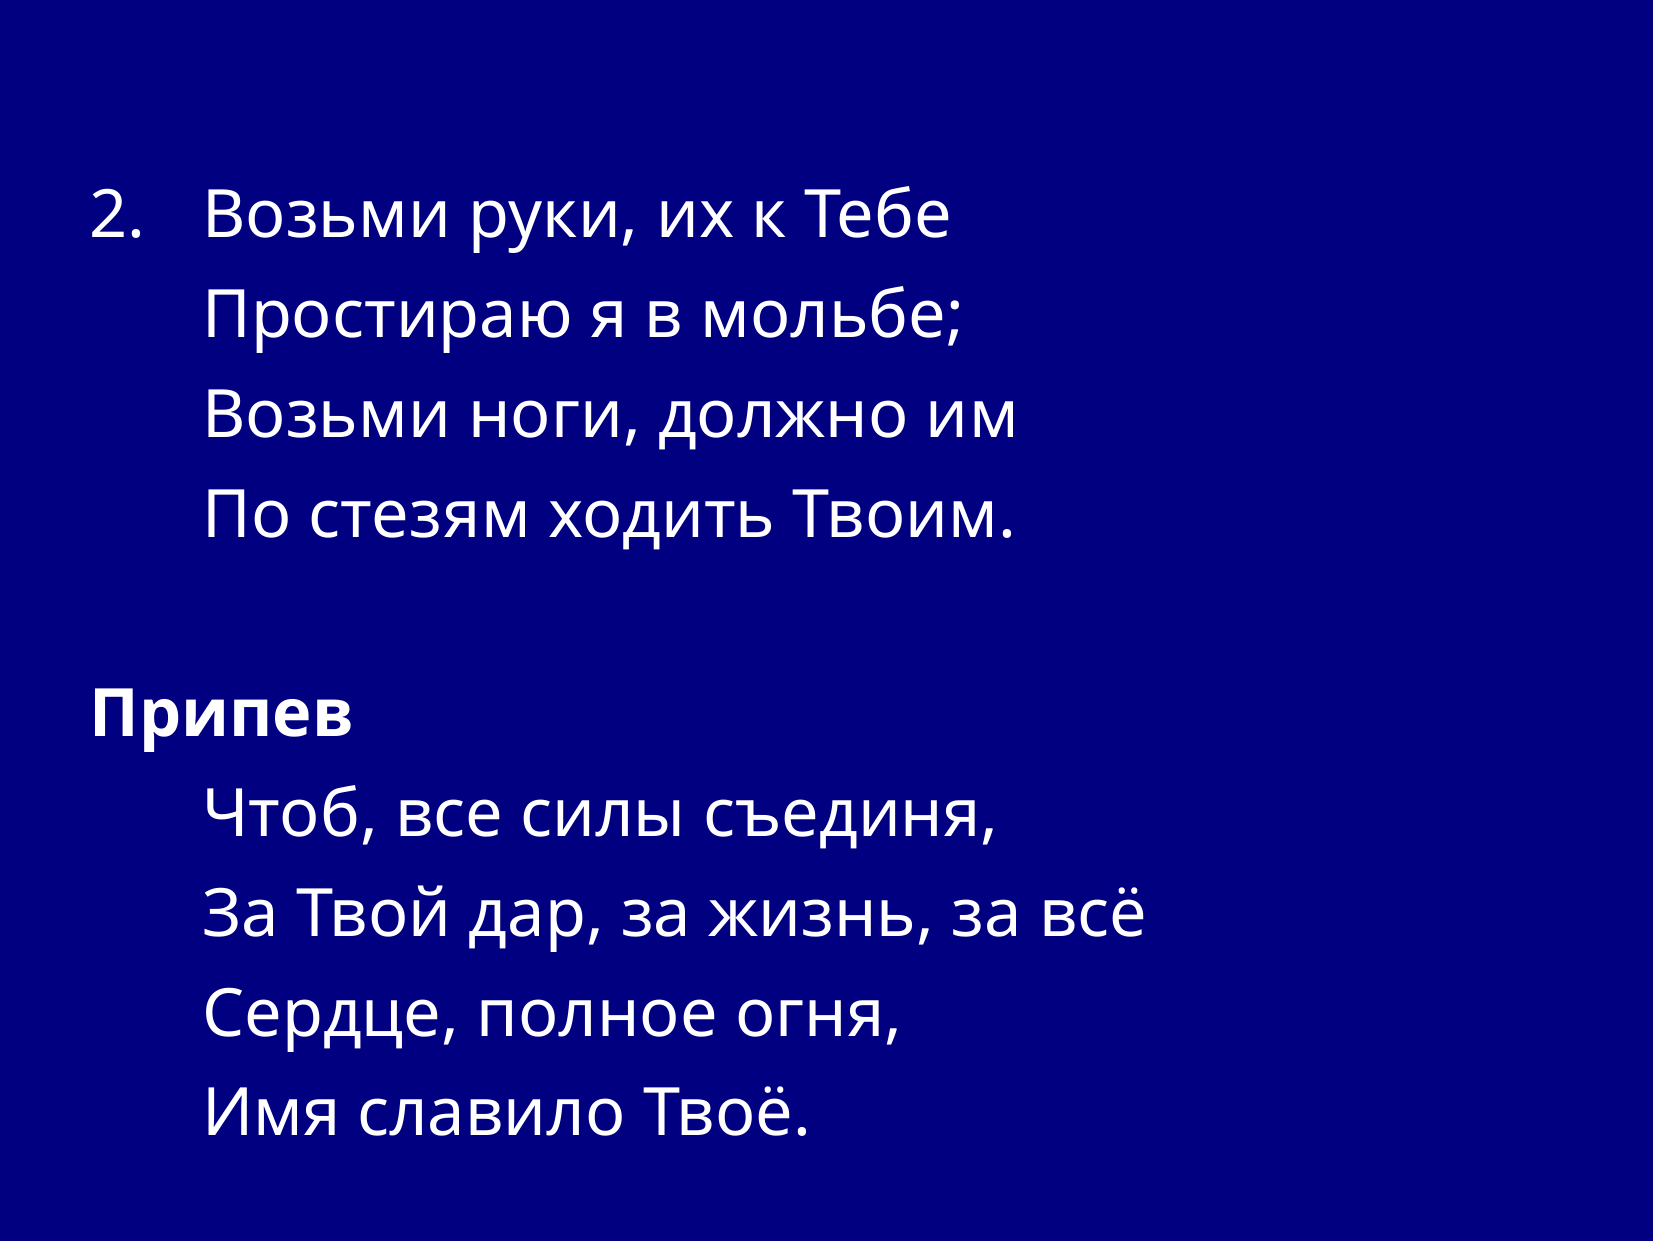

2.	Возьми руки, их к Тебе
	Простираю я в мольбе;
	Возьми ноги, должно им
	По стезям ходить Твоим.
Припев
	Чтоб, все силы съединя,
	За Твой дар, за жизнь, за всё
	Сердце, полное огня,
	Имя славило Твоё.